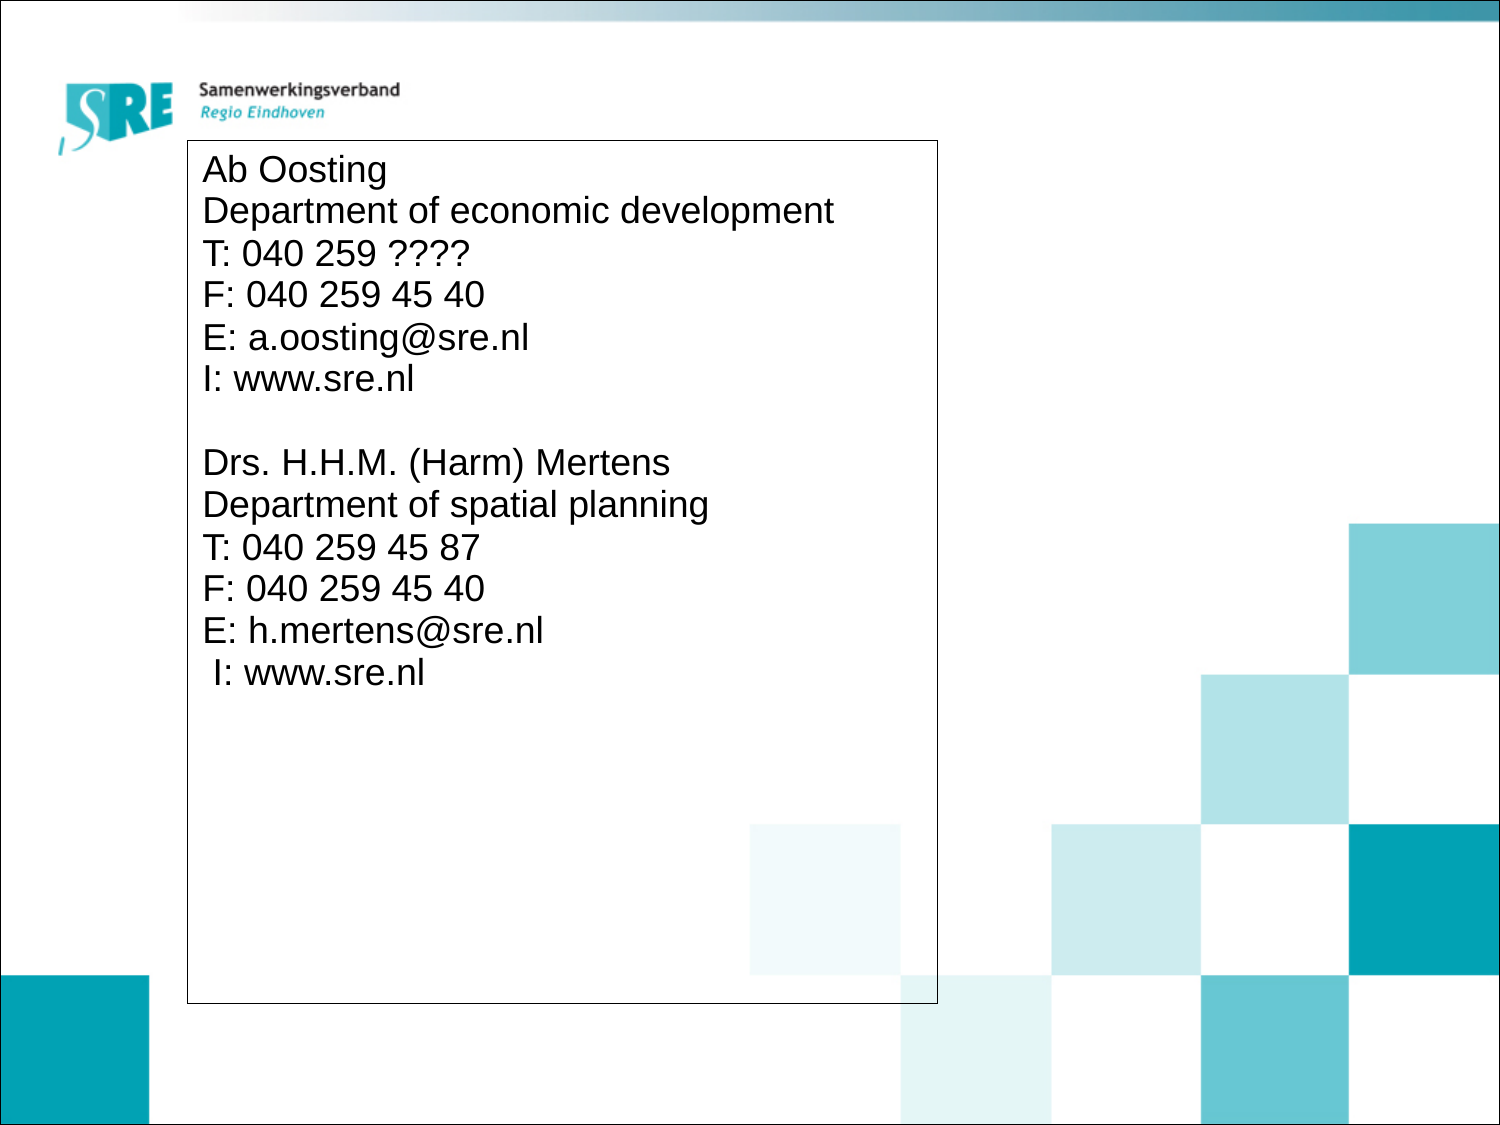

Ab Oosting
Department of economic development
T: 040 259 ????
F: 040 259 45 40
E: a.oosting@sre.nl
I: www.sre.nl
Drs. H.H.M. (Harm) Mertens
Department of spatial planning
T: 040 259 45 87
F: 040 259 45 40
E: h.mertens@sre.nl
 I: www.sre.nl